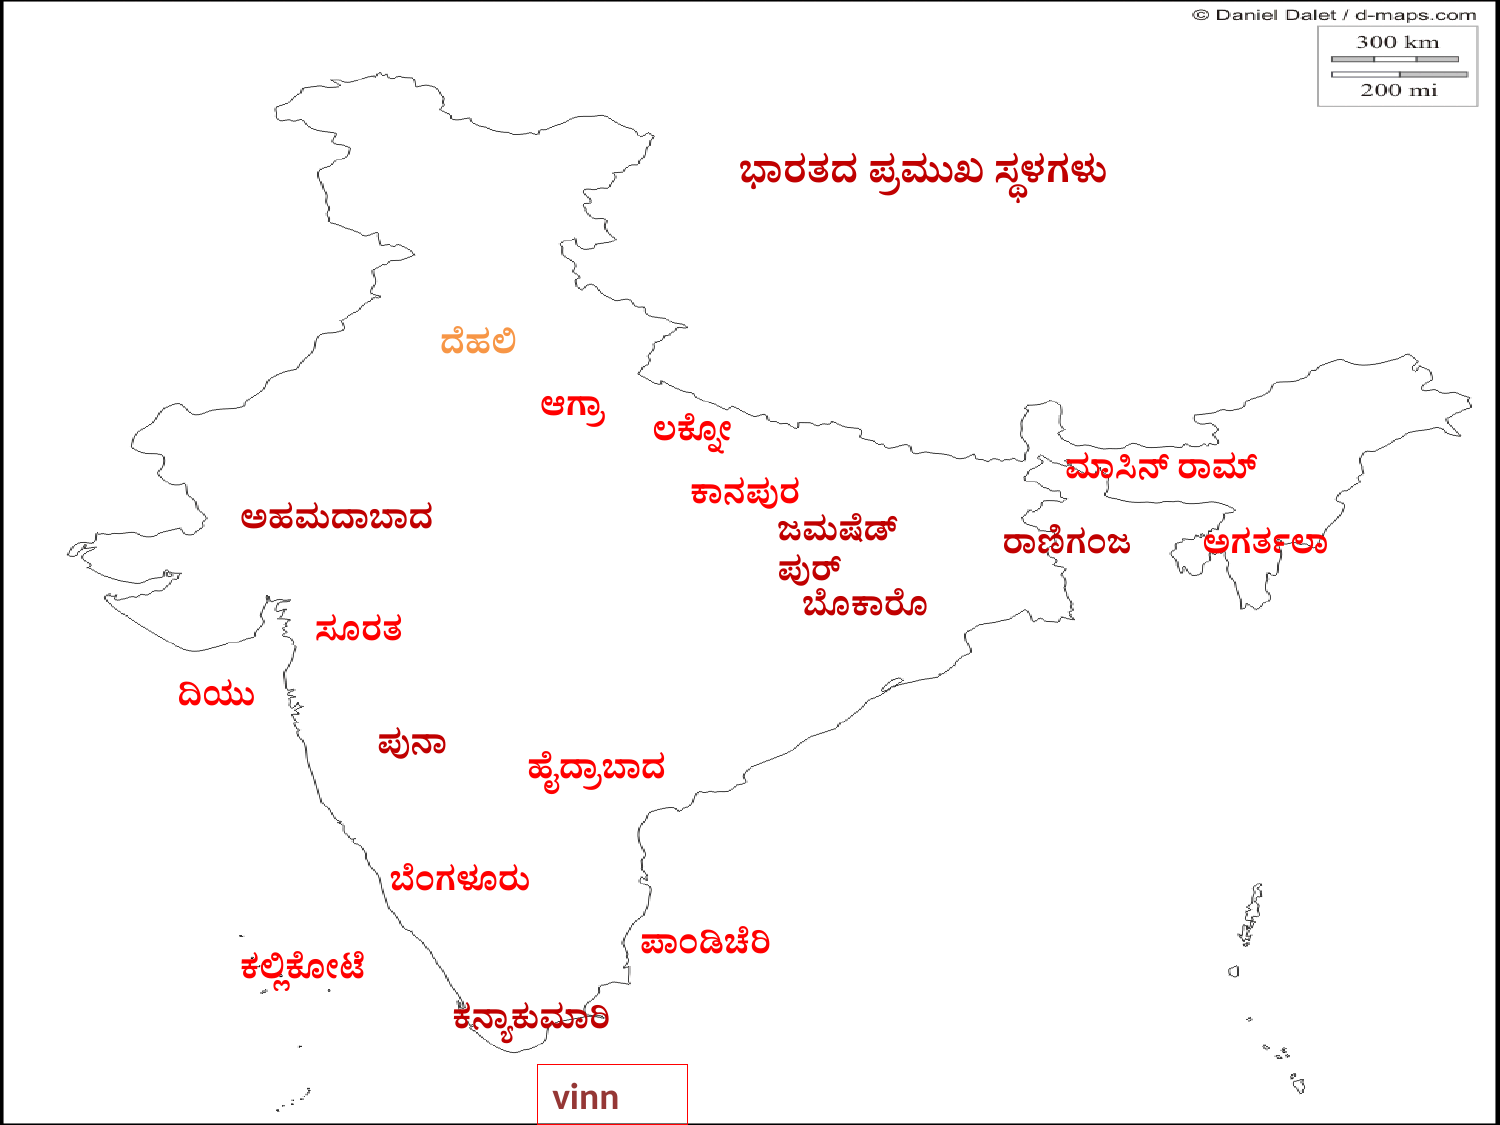

ಭಾರತದ ಪ್ರಮುಖ ಸ್ಥಳಗಳು
ದೆಹಲಿ
ಆಗ್ರಾ
ಲಕ್ನೋ
ಮಾಸಿನ್ ರಾಮ್
ಕಾನಪುರ
ಅಹಮದಾಬಾದ
ಜಮಷೆಡ್ ಪುರ್
ರಾಣಿಗಂಜ
ಅಗರ್ತಲಾ
ಬೊಕಾರೊ
ಸೂರತ
 ದಿಯು
ಪುನಾ
ಹೈದ್ರಾಬಾದ
ಬೆಂಗಳೂರು
ಪಾಂಡಿಚೆರಿ
ಕಲ್ಲಿಕೋಟೆ
ಕನ್ಯಾಕುಮಾರಿ
vinn